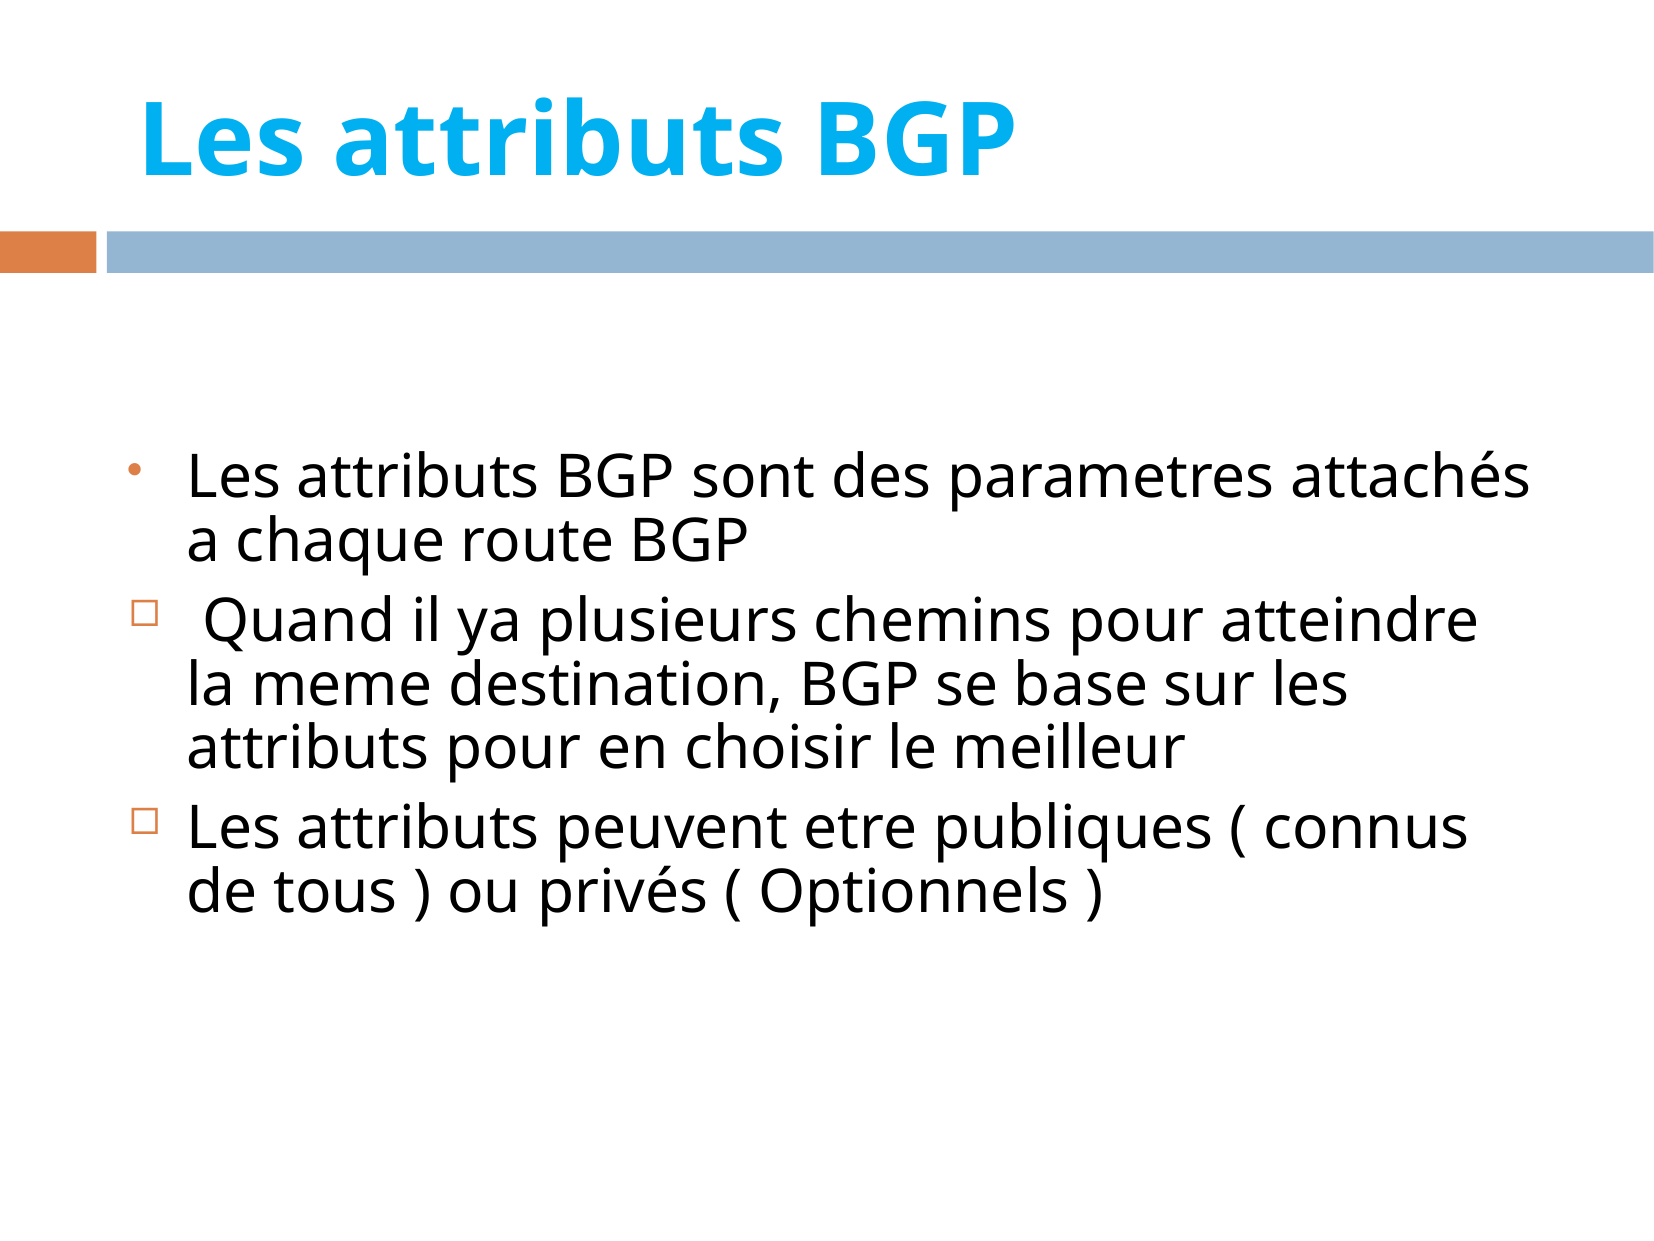

# Les attributs BGP
Les attributs BGP sont des parametres attachés a chaque route BGP
 Quand il ya plusieurs chemins pour atteindre la meme destination, BGP se base sur les attributs pour en choisir le meilleur
Les attributs peuvent etre publiques ( connus de tous ) ou privés ( Optionnels )